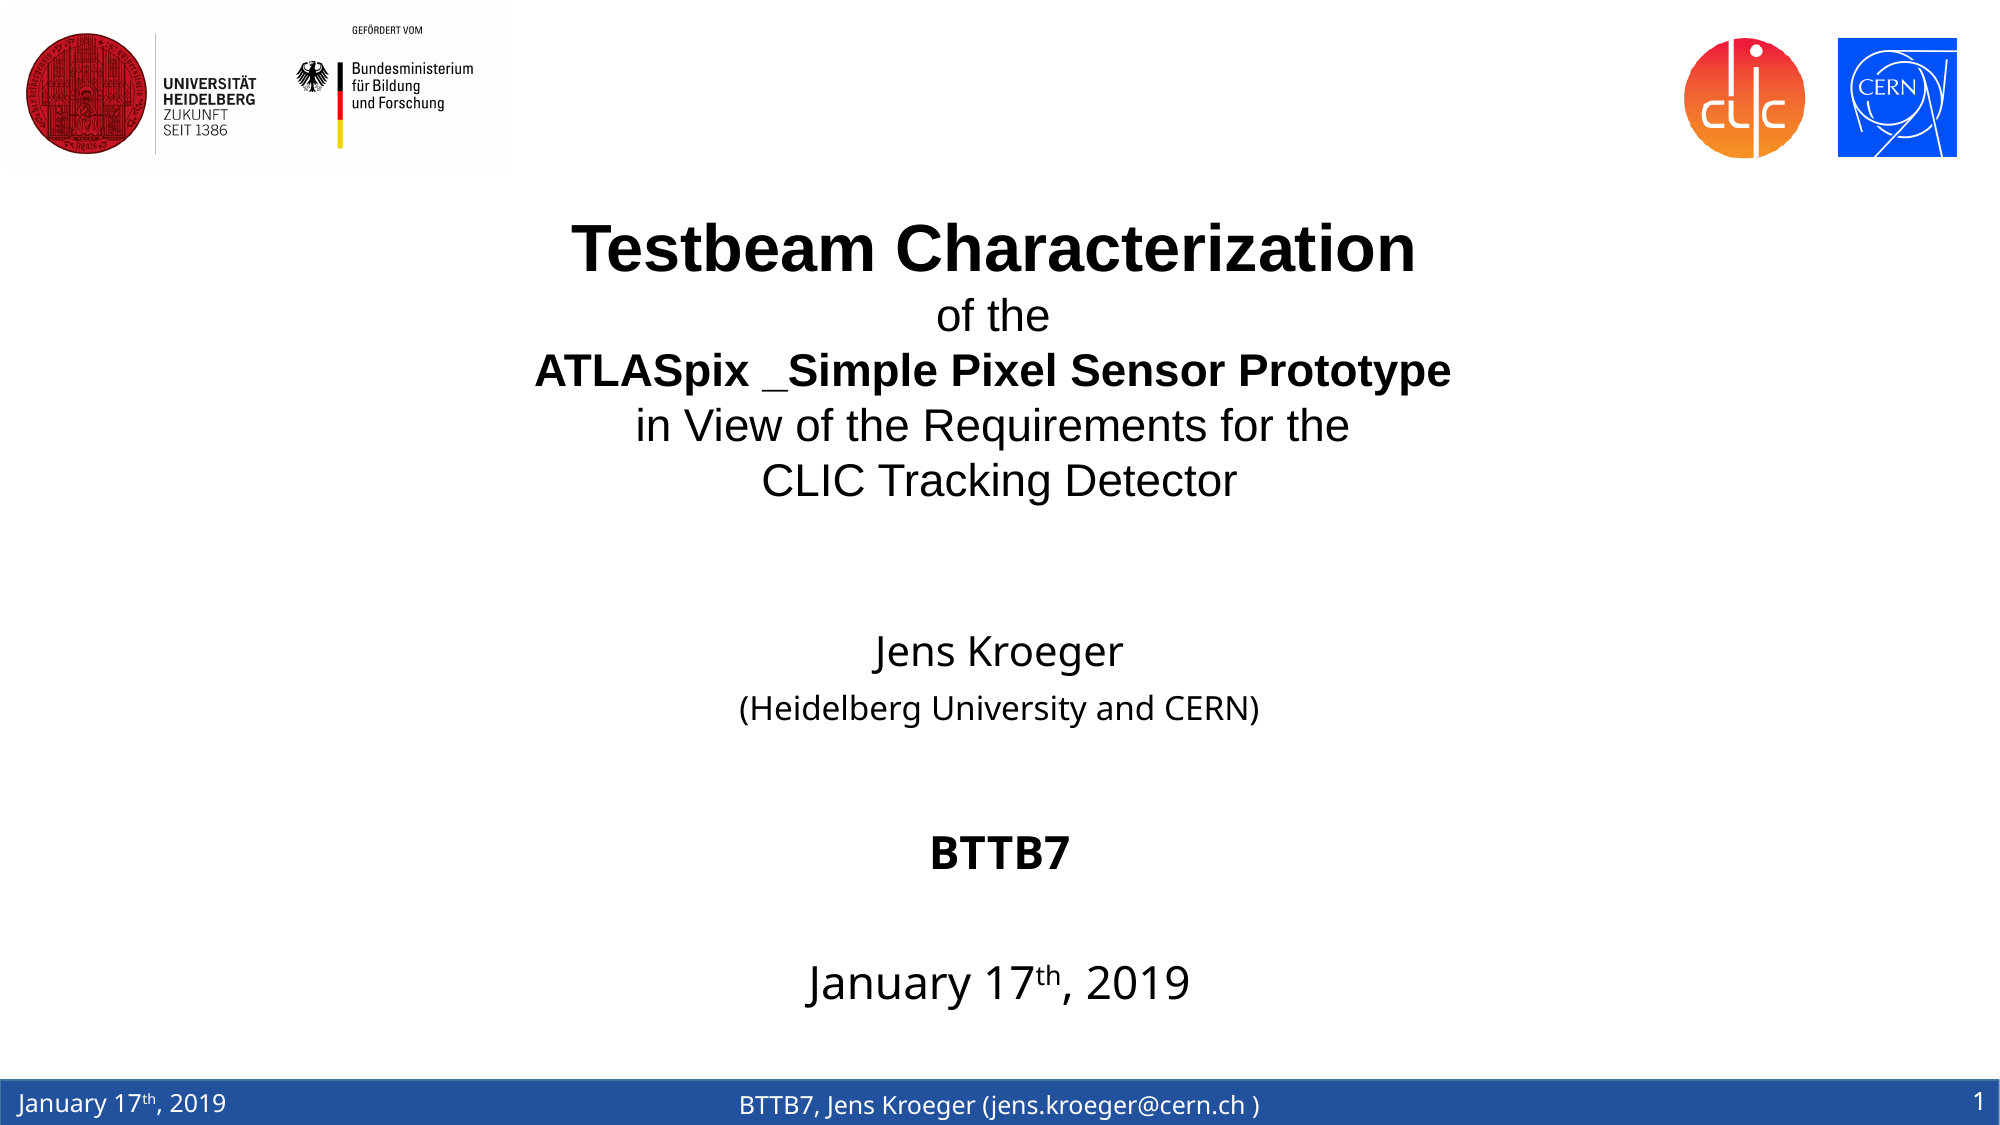

Testbeam Characterization
of the
ATLASpix _Simple Pixel Sensor Prototype
in View of the Requirements for the
CLIC Tracking Detector
# Jens Kroeger
(Heidelberg University and CERN)
BTTB7
January 17th, 2019
1
November 28th, 2018
BTTB7, Jens Kroeger (jens.kroeger@cern.ch )